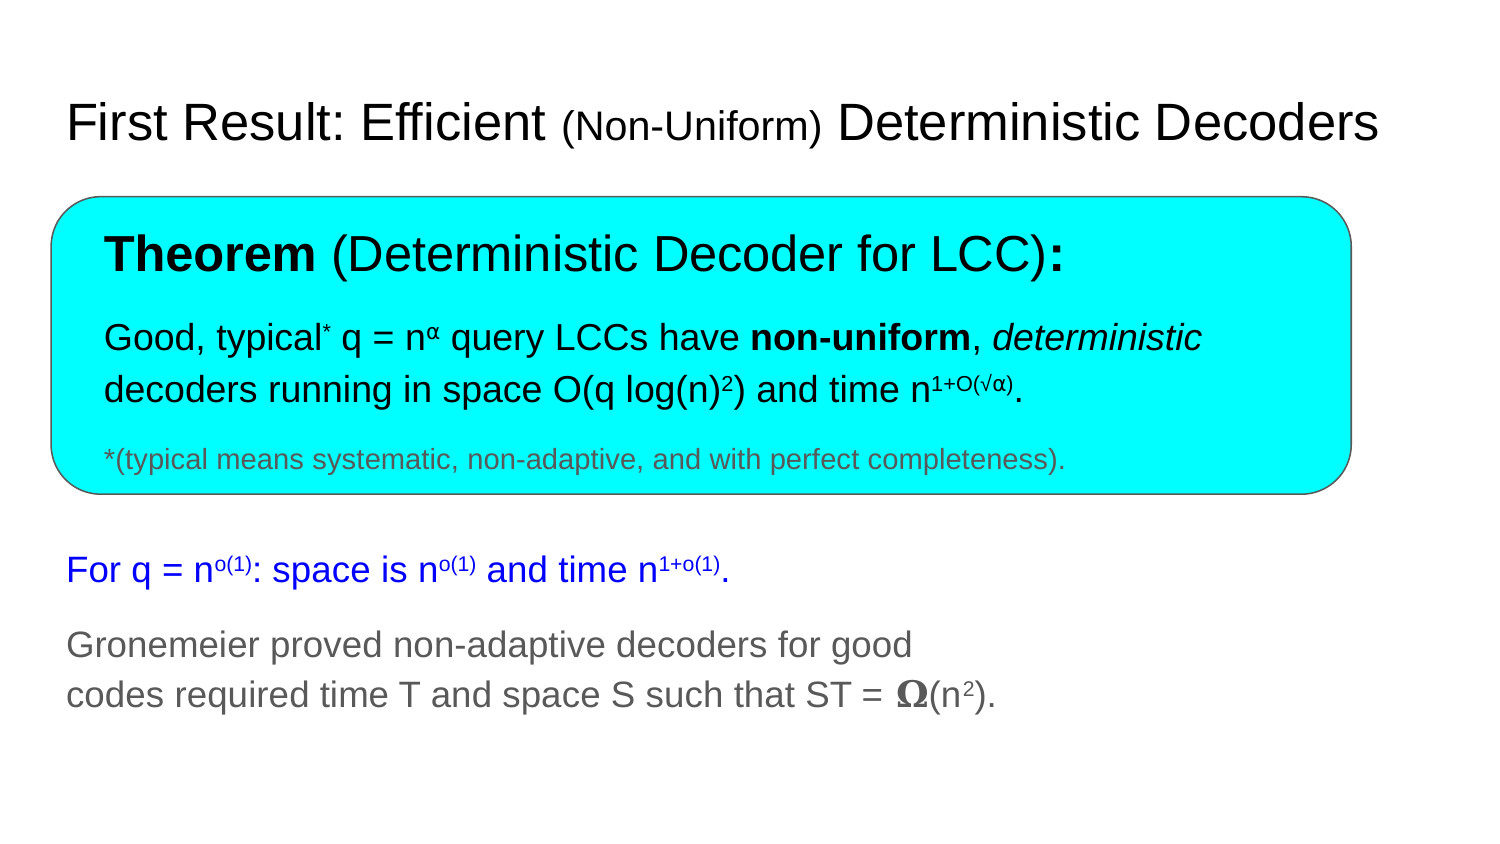

# First Result: Efficient (Non-Uniform) Deterministic Decoders
Theorem (Deterministic Decoder for LCC):
Good, typical* q = n⍺ query LCCs have non-uniform, deterministic decoders running in space O(q log(n)2) and time n1+O(√⍺).
*(typical means systematic, non-adaptive, and with perfect completeness).
For q = no(1): space is no(1) and time n1+o(1).
Gronemeier proved non-adaptive decoders for good codes required time T and space S such that ST = 𝛀(n2).